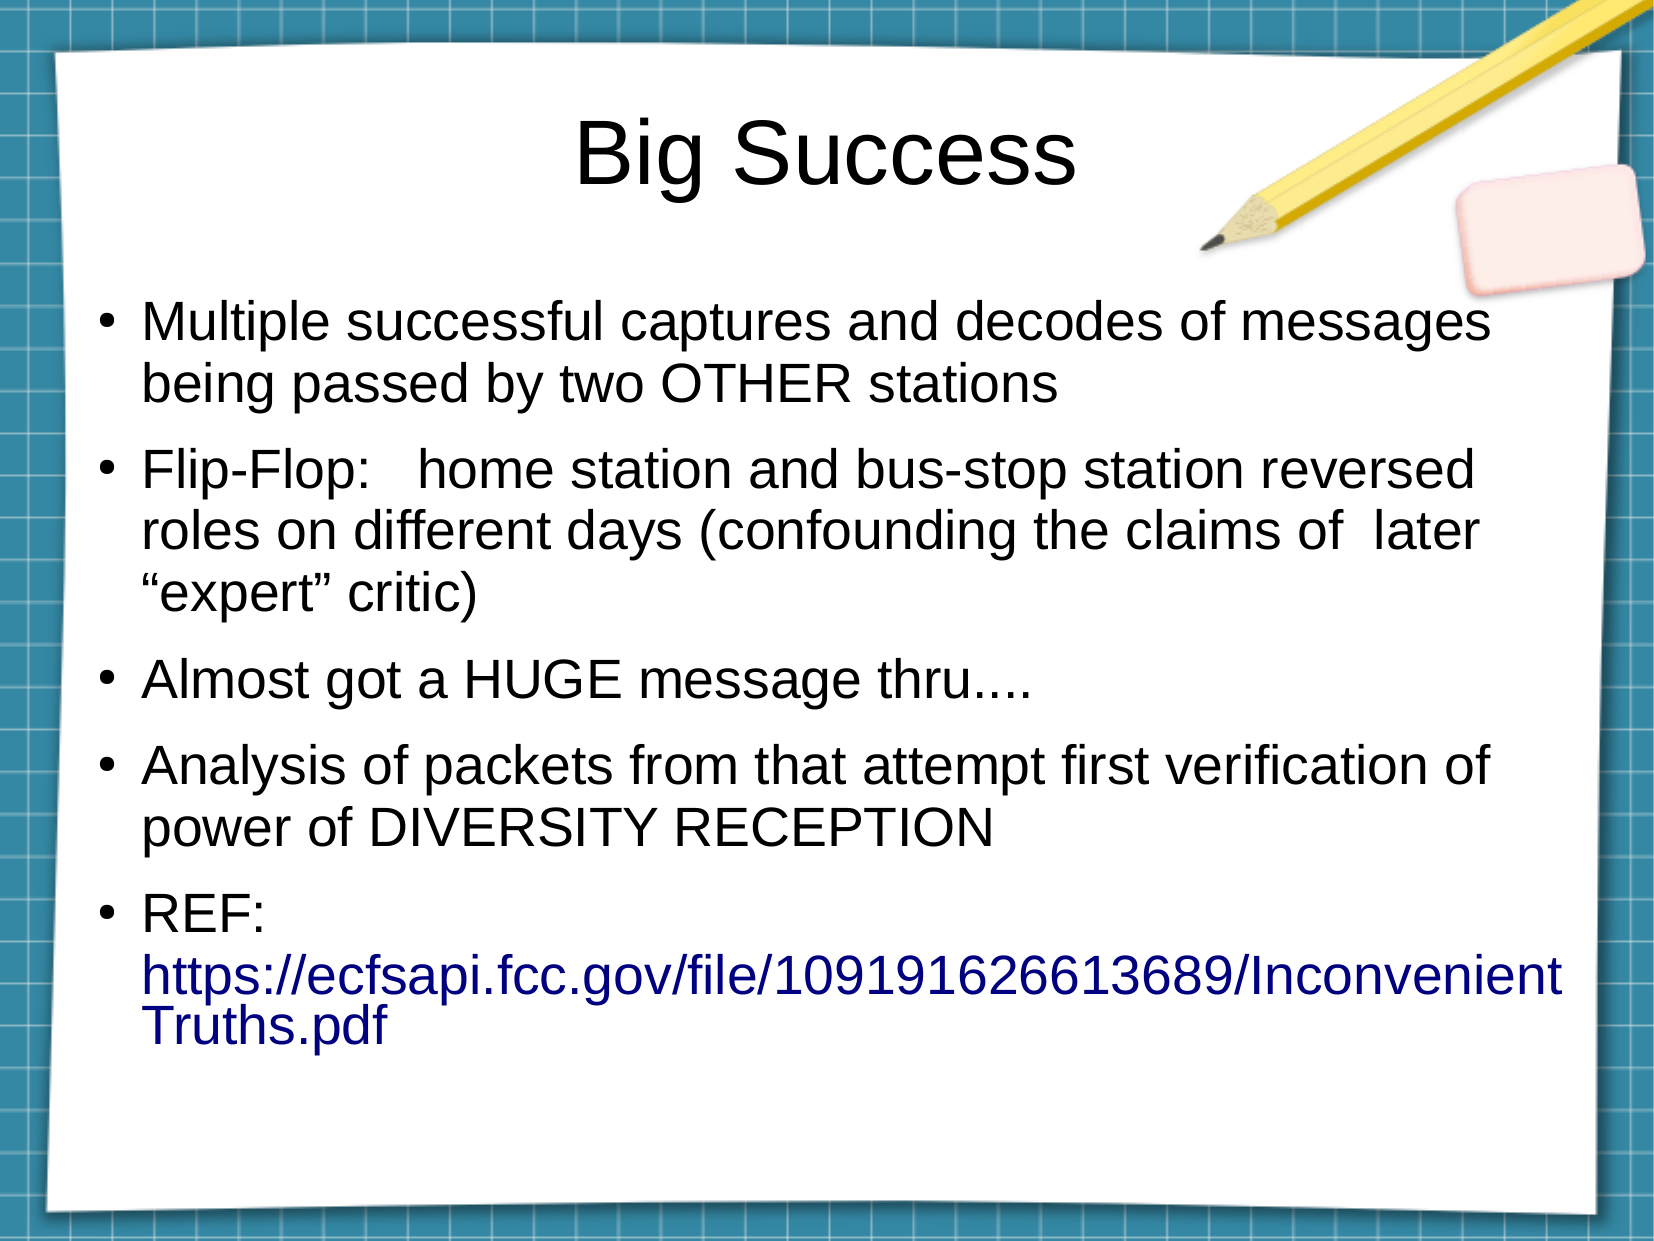

# Big Success
Multiple successful captures and decodes of messages being passed by two OTHER stations
Flip-Flop: home station and bus-stop station reversed roles on different days (confounding the claims of later “expert” critic)
Almost got a HUGE message thru....
Analysis of packets from that attempt first verification of power of DIVERSITY RECEPTION
REF: https://ecfsapi.fcc.gov/file/109191626613689/InconvenientTruths.pdf